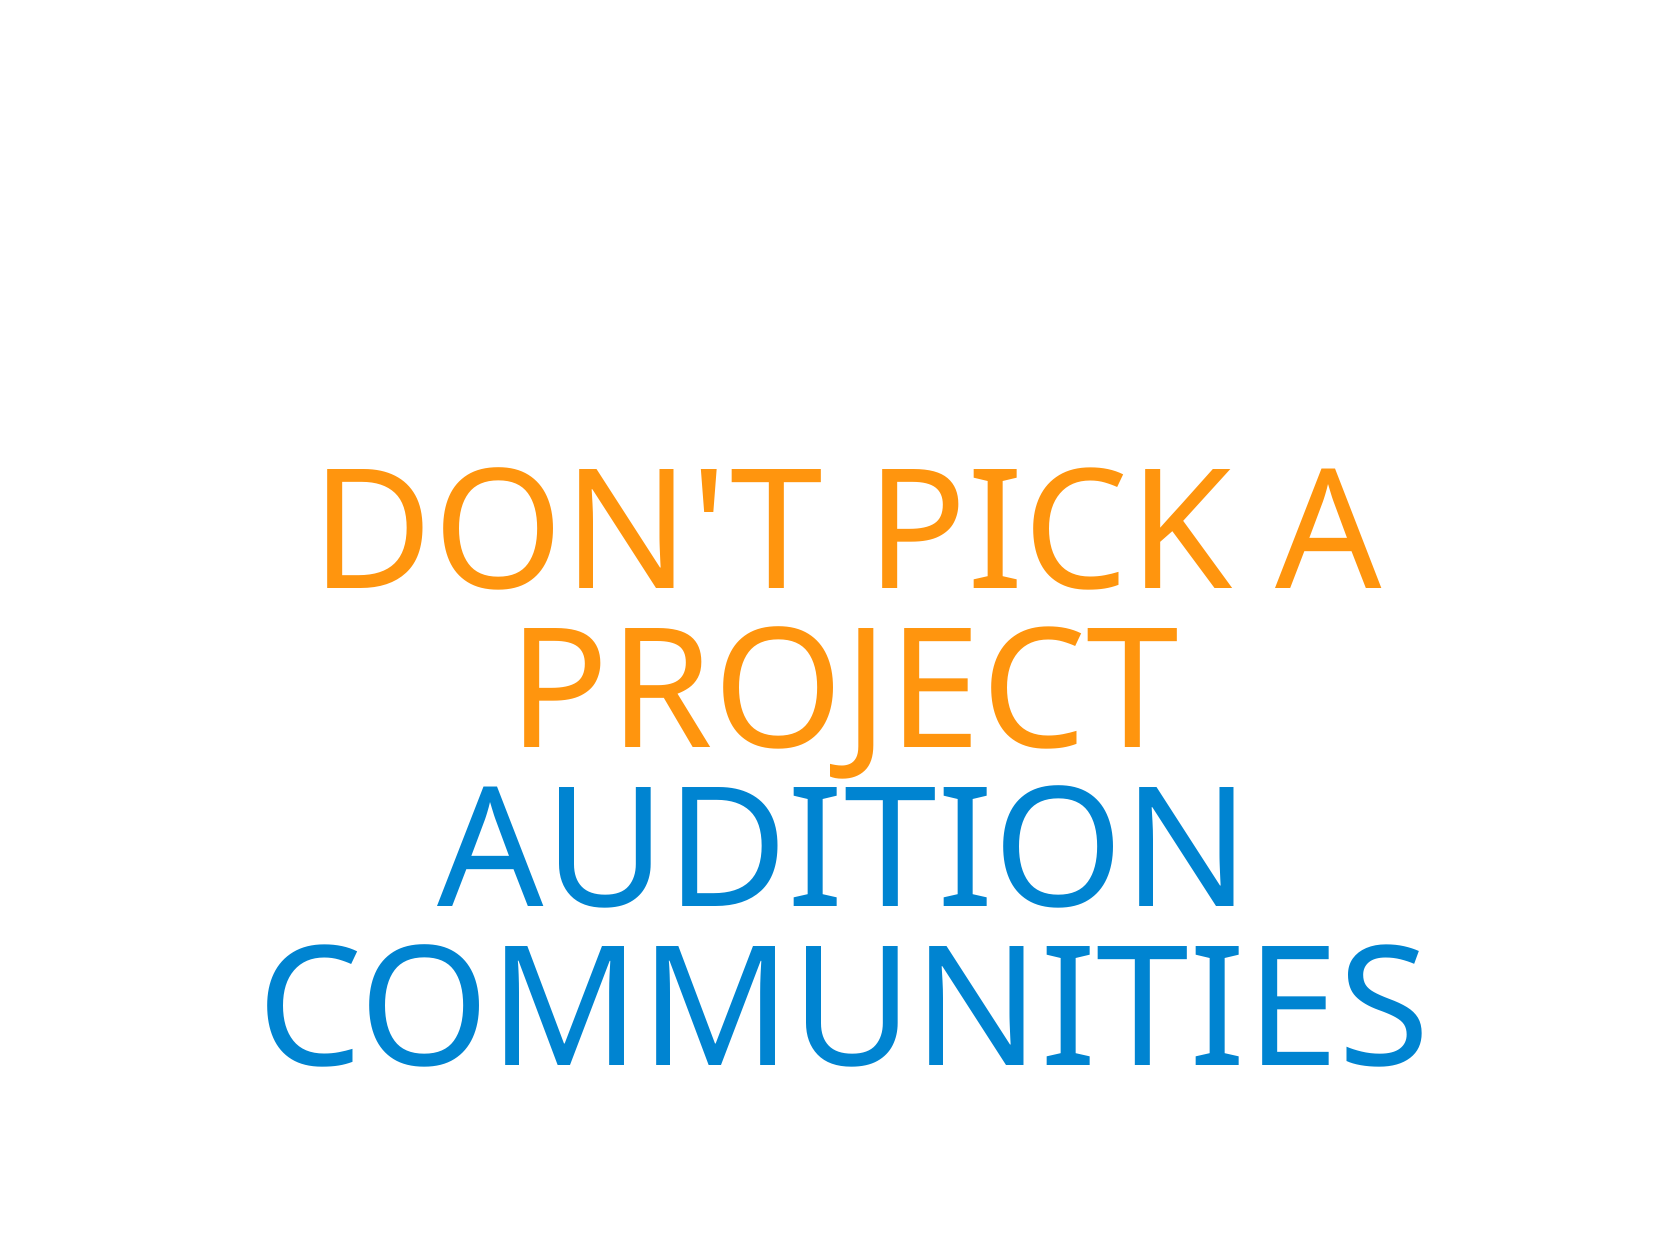

# DON'T PICK A PROJECT AUDITION COMMUNITIES